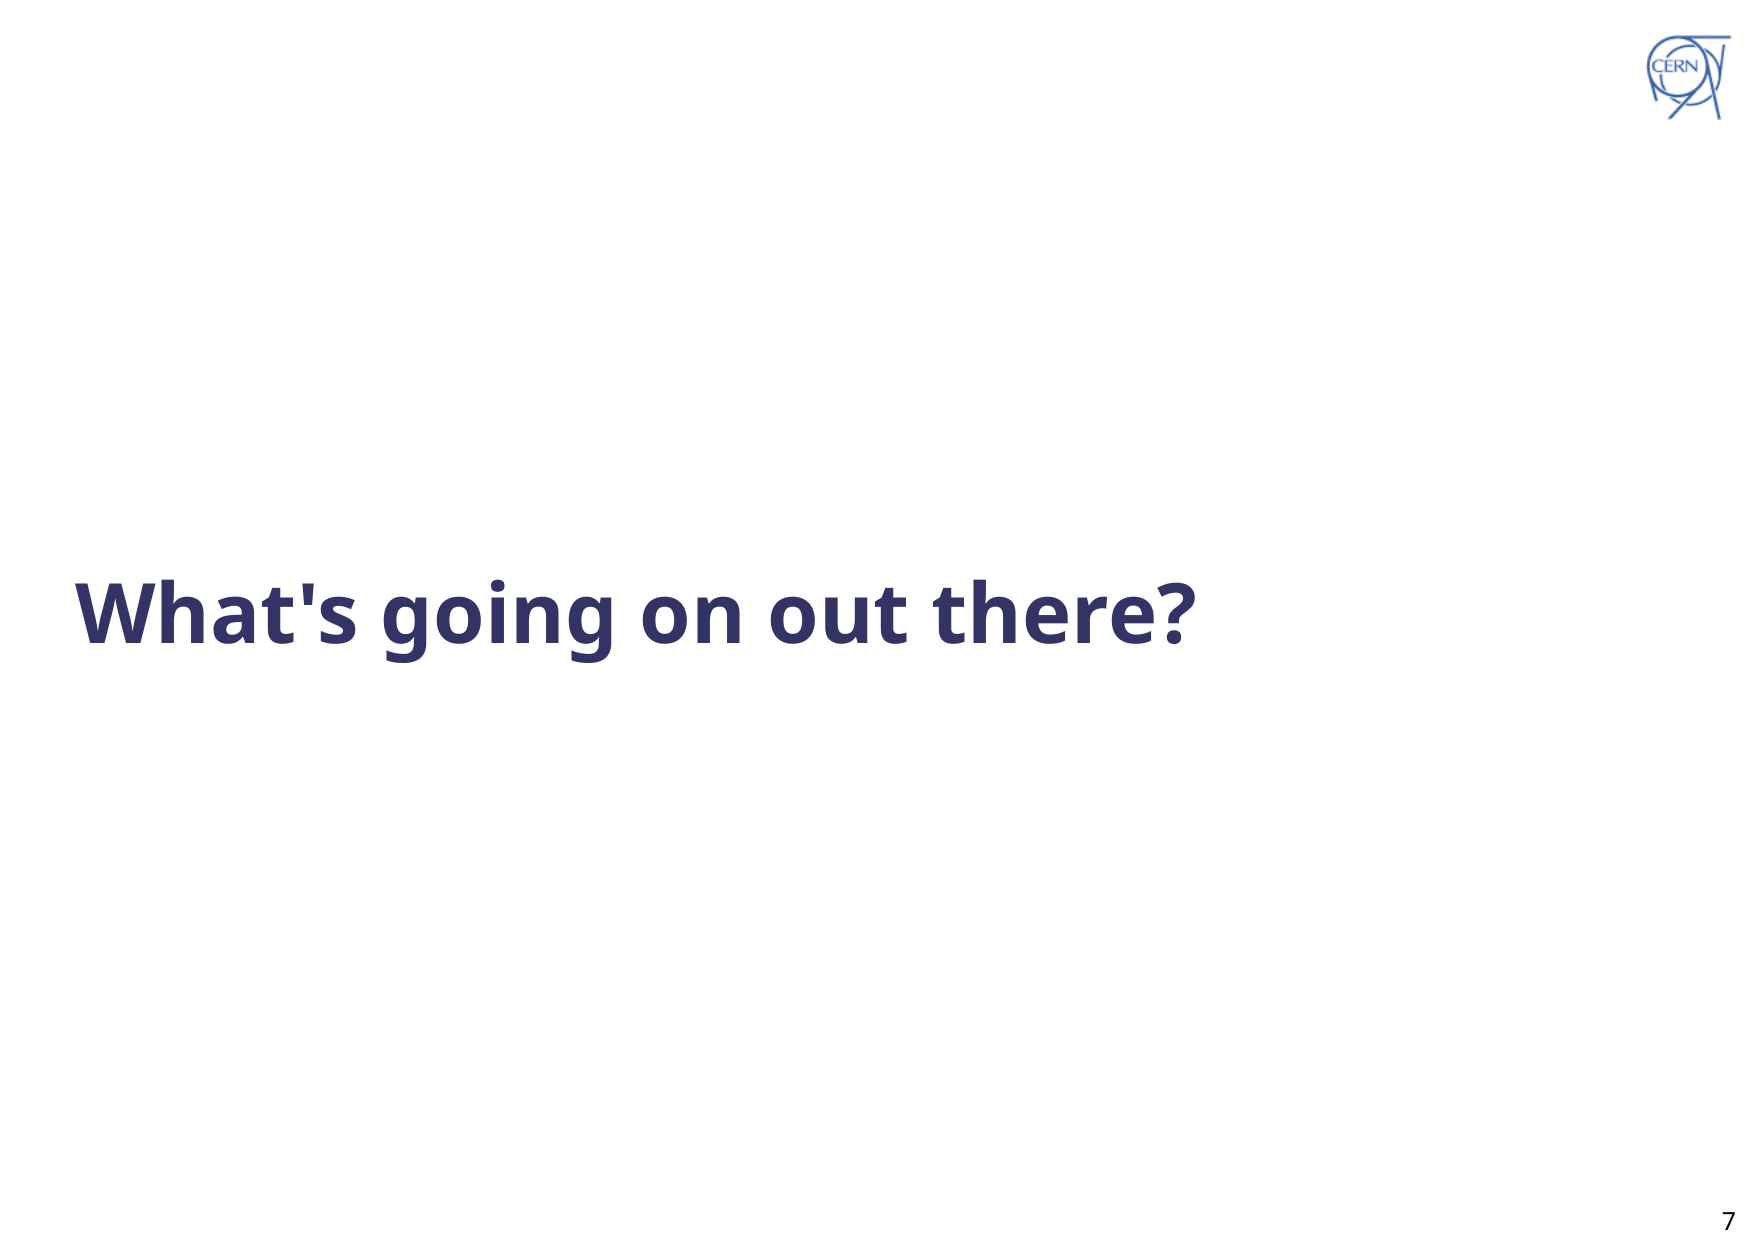

# What's going on out there?
7